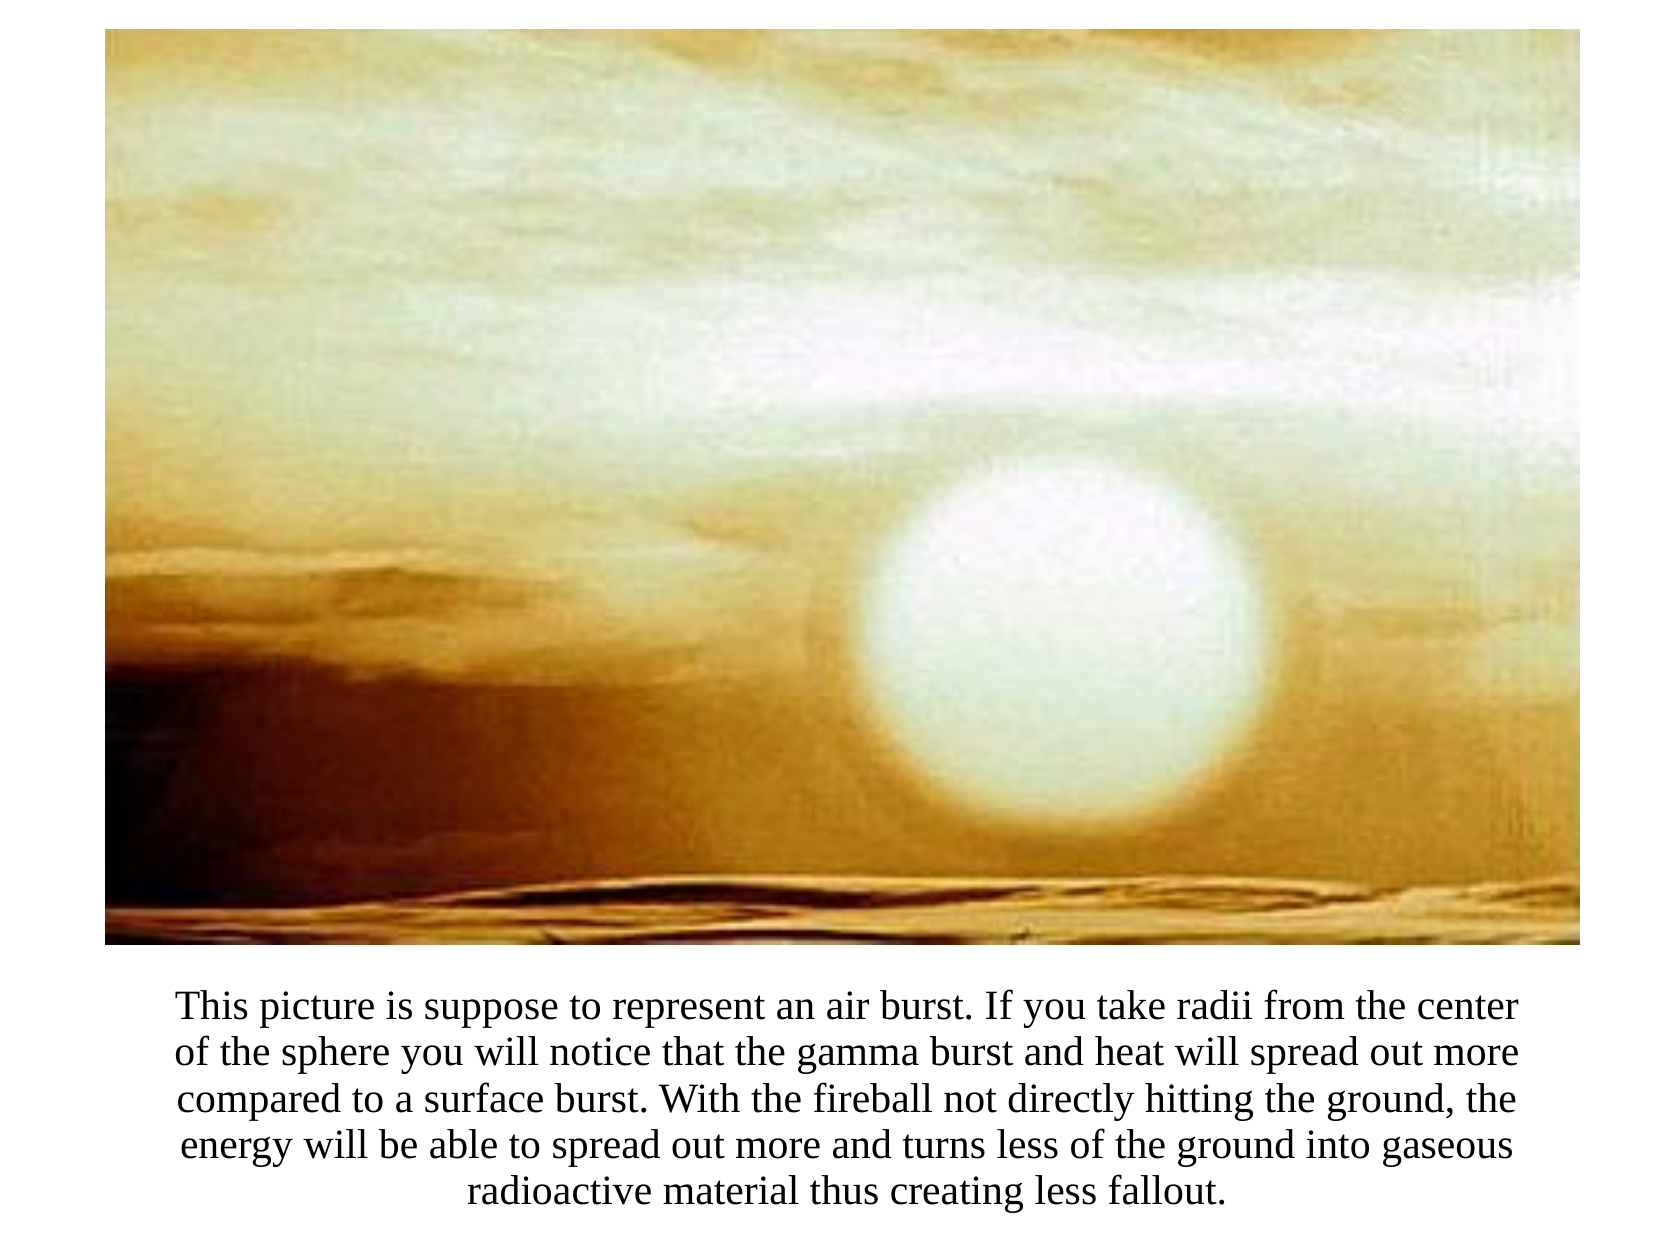

This picture is suppose to represent an air burst. If you take radii from the center of the sphere you will notice that the gamma burst and heat will spread out more compared to a surface burst. With the fireball not directly hitting the ground, the energy will be able to spread out more and turns less of the ground into gaseous radioactive material thus creating less fallout.